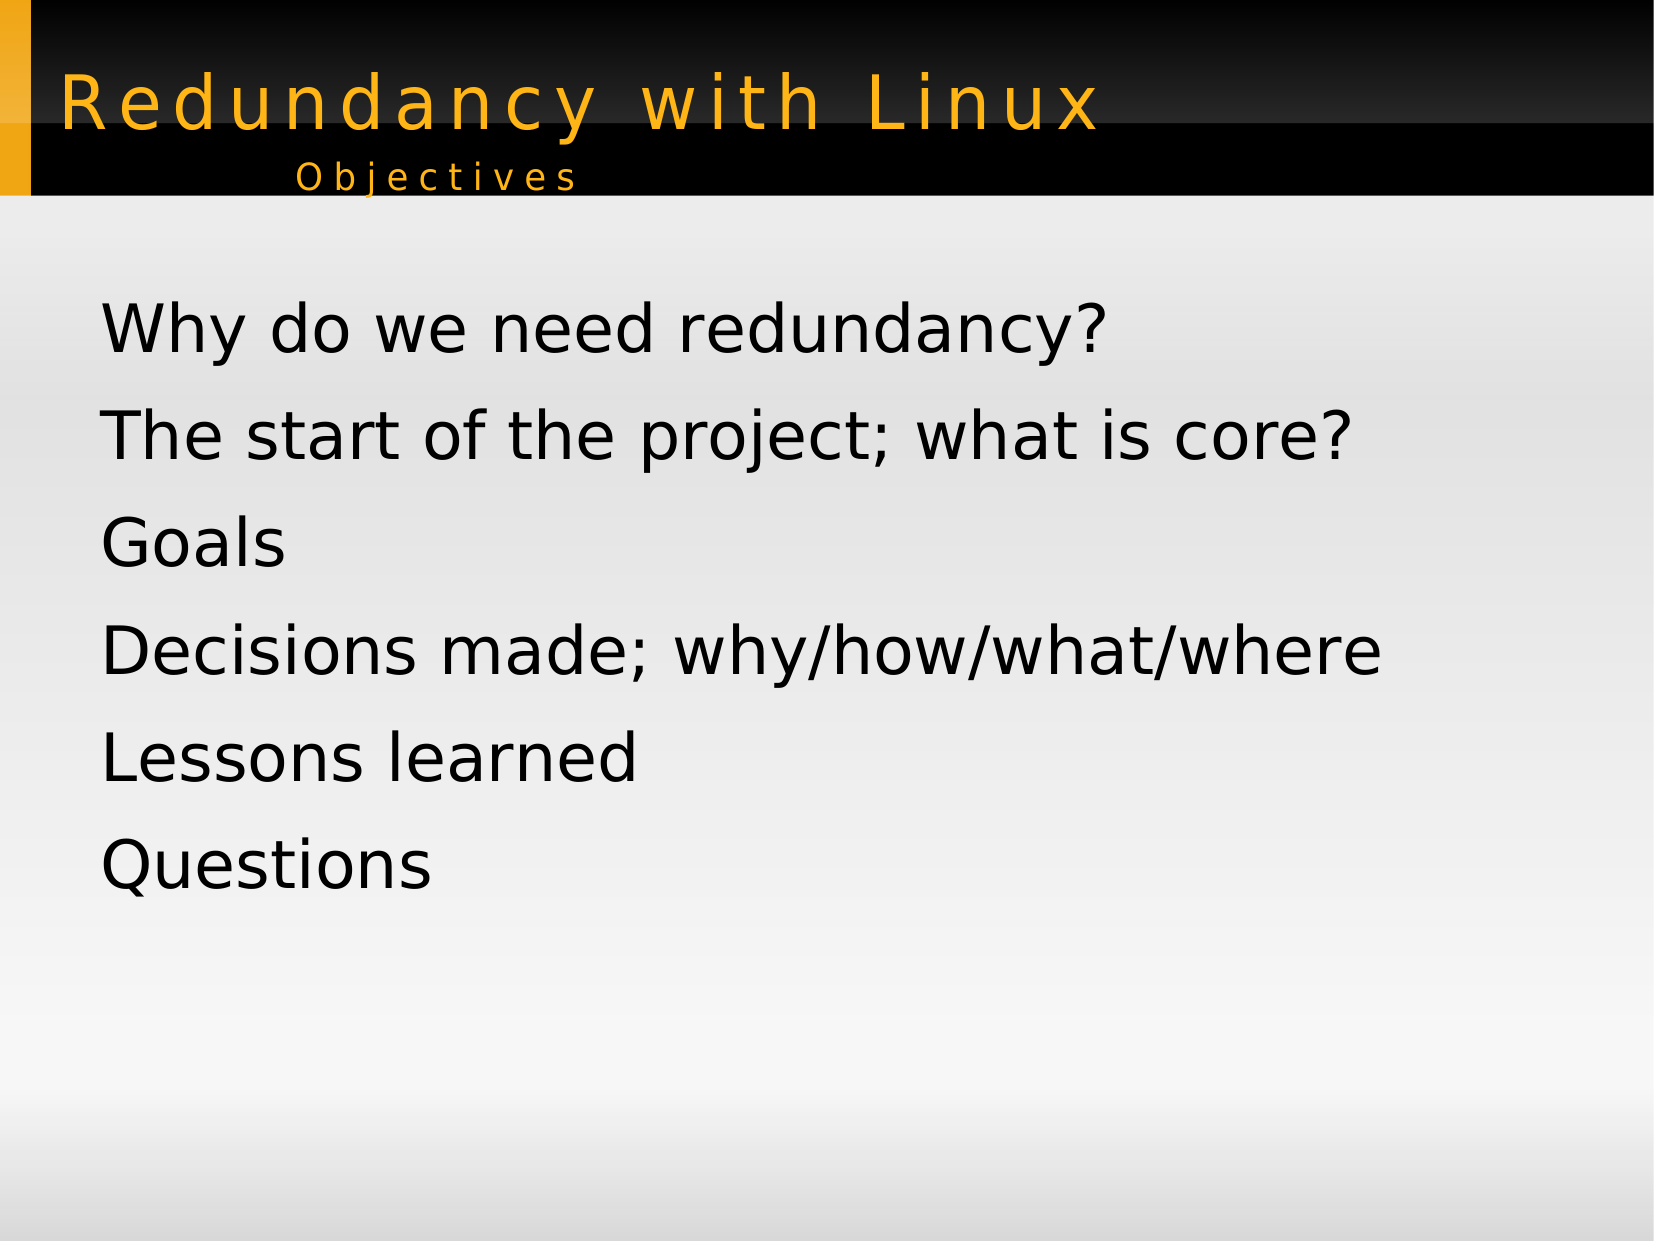

# Redundancy with Linux
Objectives
Why do we need redundancy?
The start of the project; what is core?
Goals
Decisions made; why/how/what/where
Lessons learned
Questions